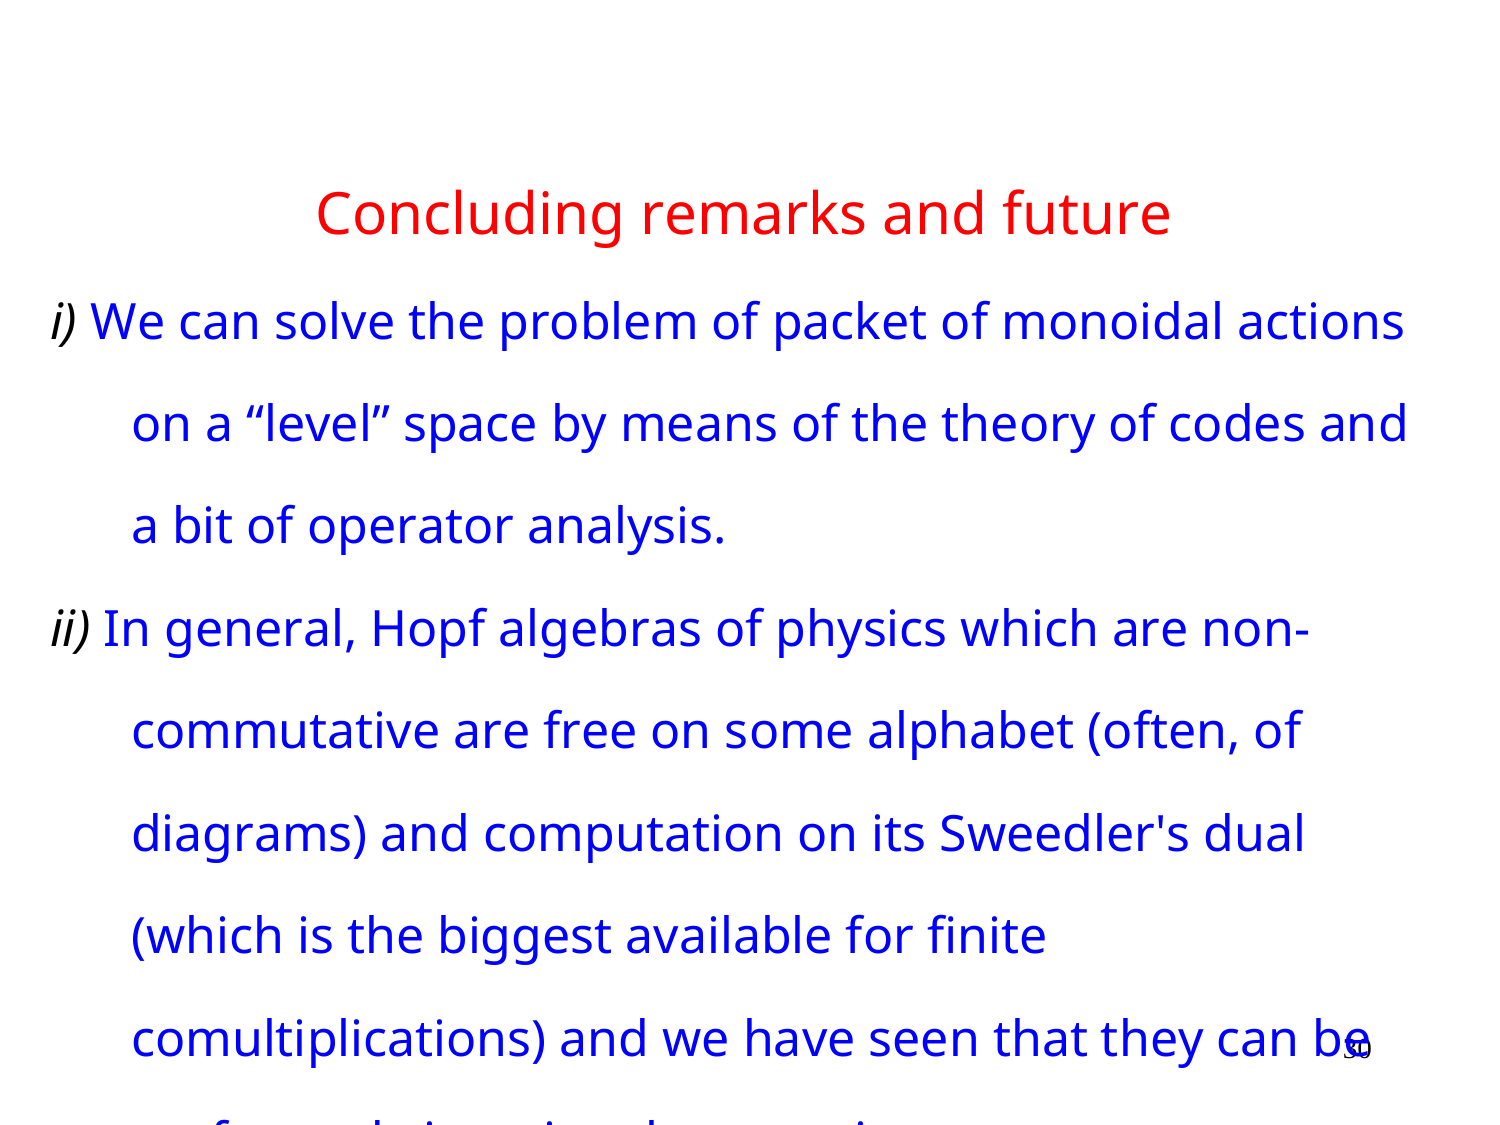

Concluding remarks and future
i) We can solve the problem of packet of monoidal actions on a “level” space by means of the theory of codes and a bit of operator analysis.
ii) In general, Hopf algebras of physics which are non-commutative are free on some alphabet (often, of diagrams) and computation on its Sweedler's dual (which is the biggest available for finite comultiplications) and we have seen that they can be performed via rational expressions.
30